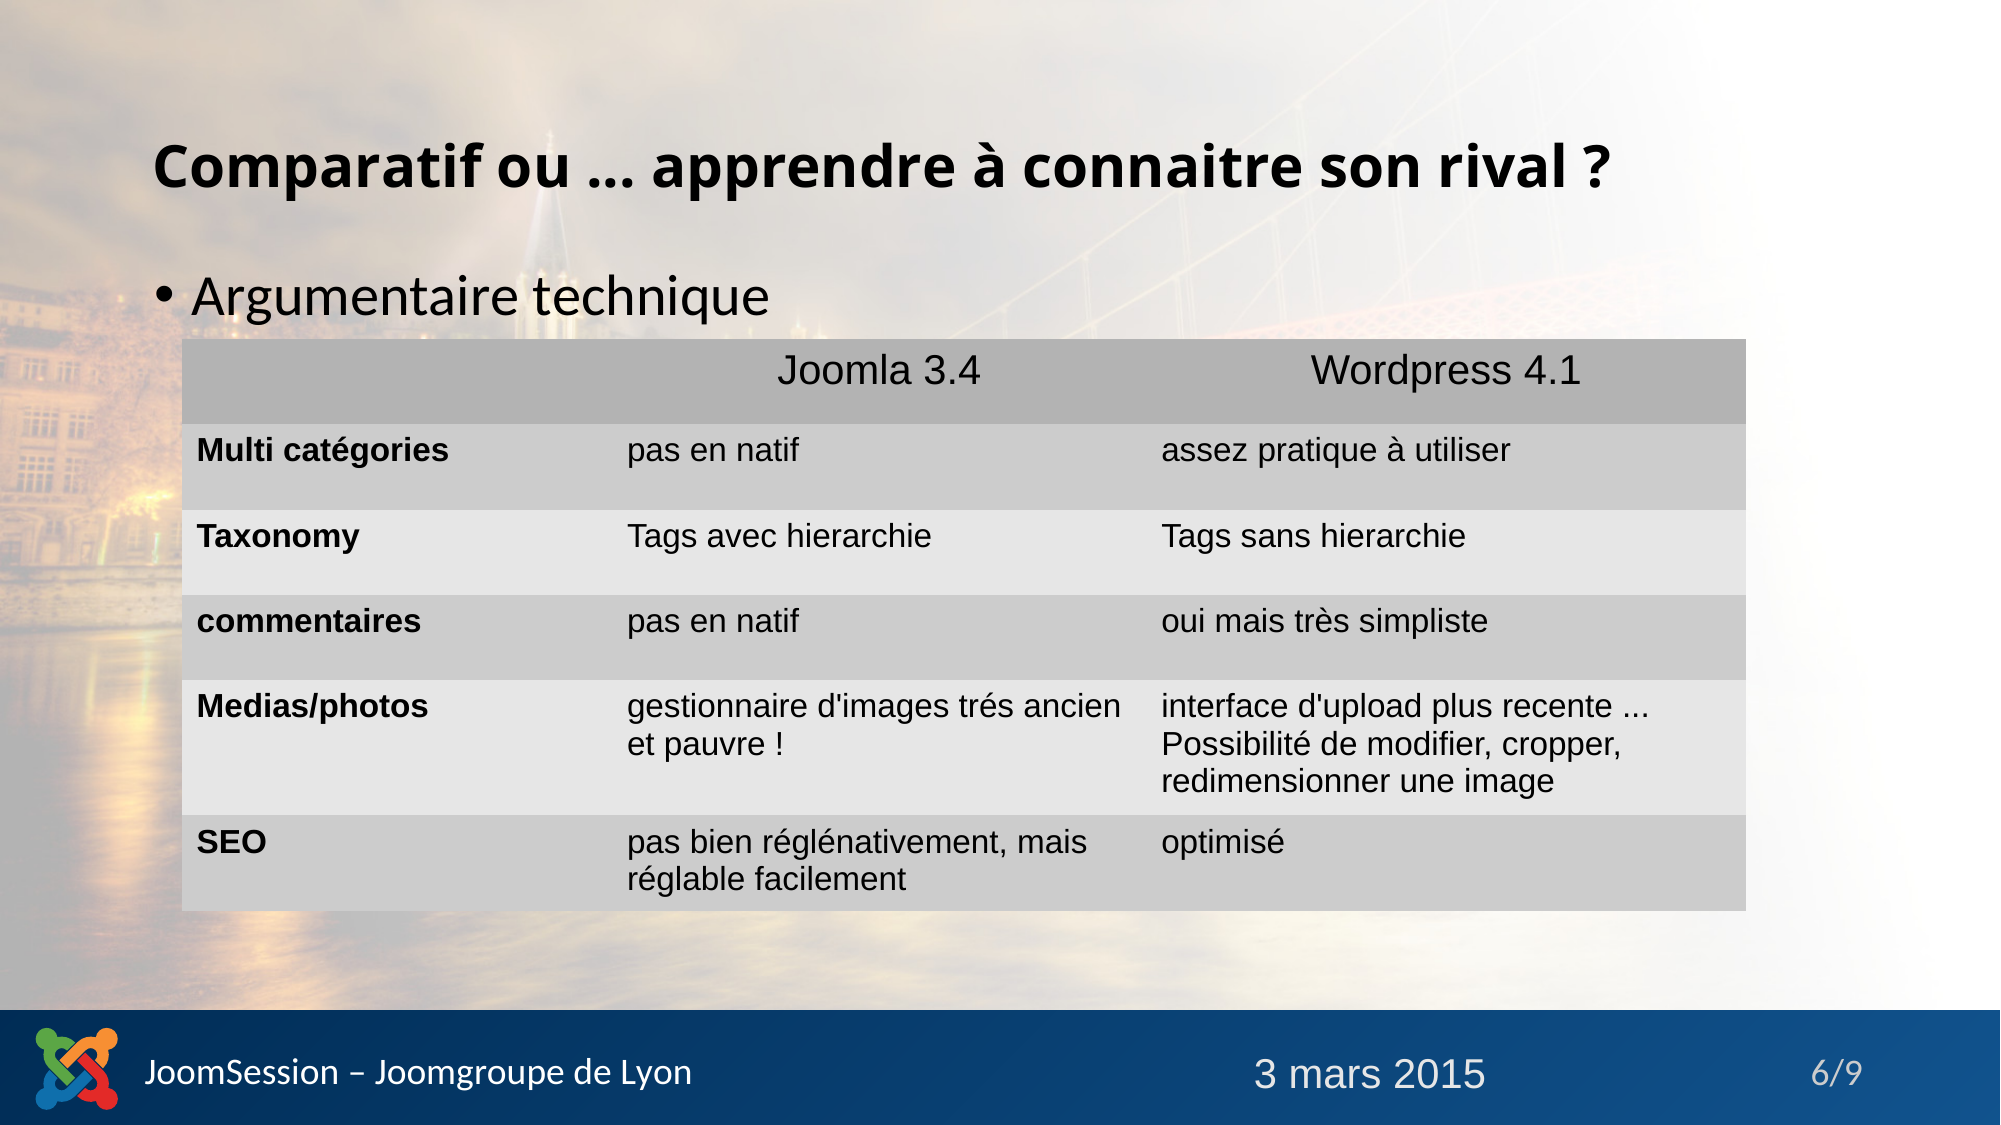

# Comparatif ou ... apprendre à connaitre son rival ?
Argumentaire technique
| | Joomla 3.4 | Wordpress 4.1 |
| --- | --- | --- |
| Multi catégories | pas en natif | assez pratique à utiliser |
| Taxonomy | Tags avec hierarchie | Tags sans hierarchie |
| commentaires | pas en natif | oui mais très simpliste |
| Medias/photos | gestionnaire d'images trés ancien et pauvre ! | interface d'upload plus recente ... Possibilité de modifier, cropper, redimensionner une image |
| SEO | pas bien réglénativement, mais réglable facilement | optimisé |
6